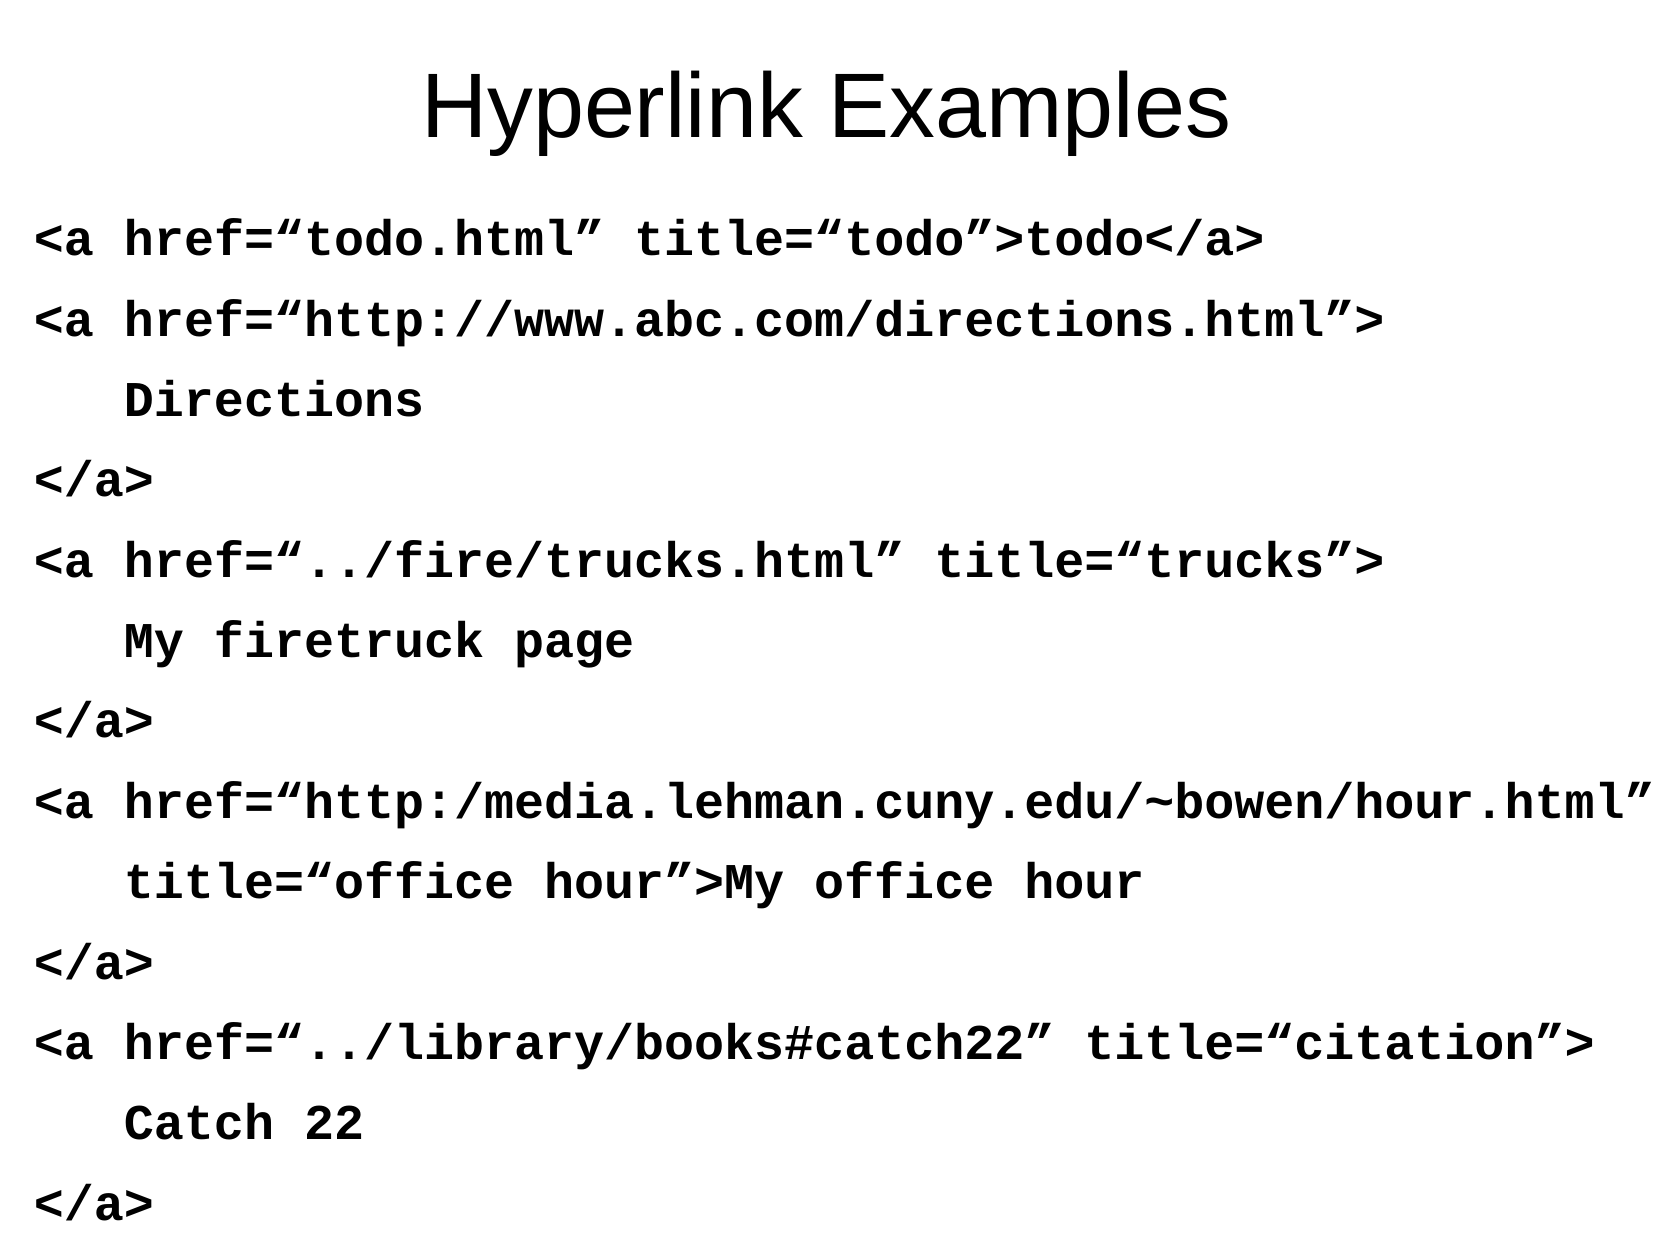

# Hyperlink Examples
<a href=“todo.html” title=“todo”>todo</a>
<a href=“http://www.abc.com/directions.html”>
 Directions
</a>
<a href=“../fire/trucks.html” title=“trucks”>
 My firetruck page
</a>
<a href=“http:/media.lehman.cuny.edu/~bowen/hour.html”
 title=“office hour”>My office hour
</a>
<a href=“../library/books#catch22” title=“citation”>
 Catch 22
</a>